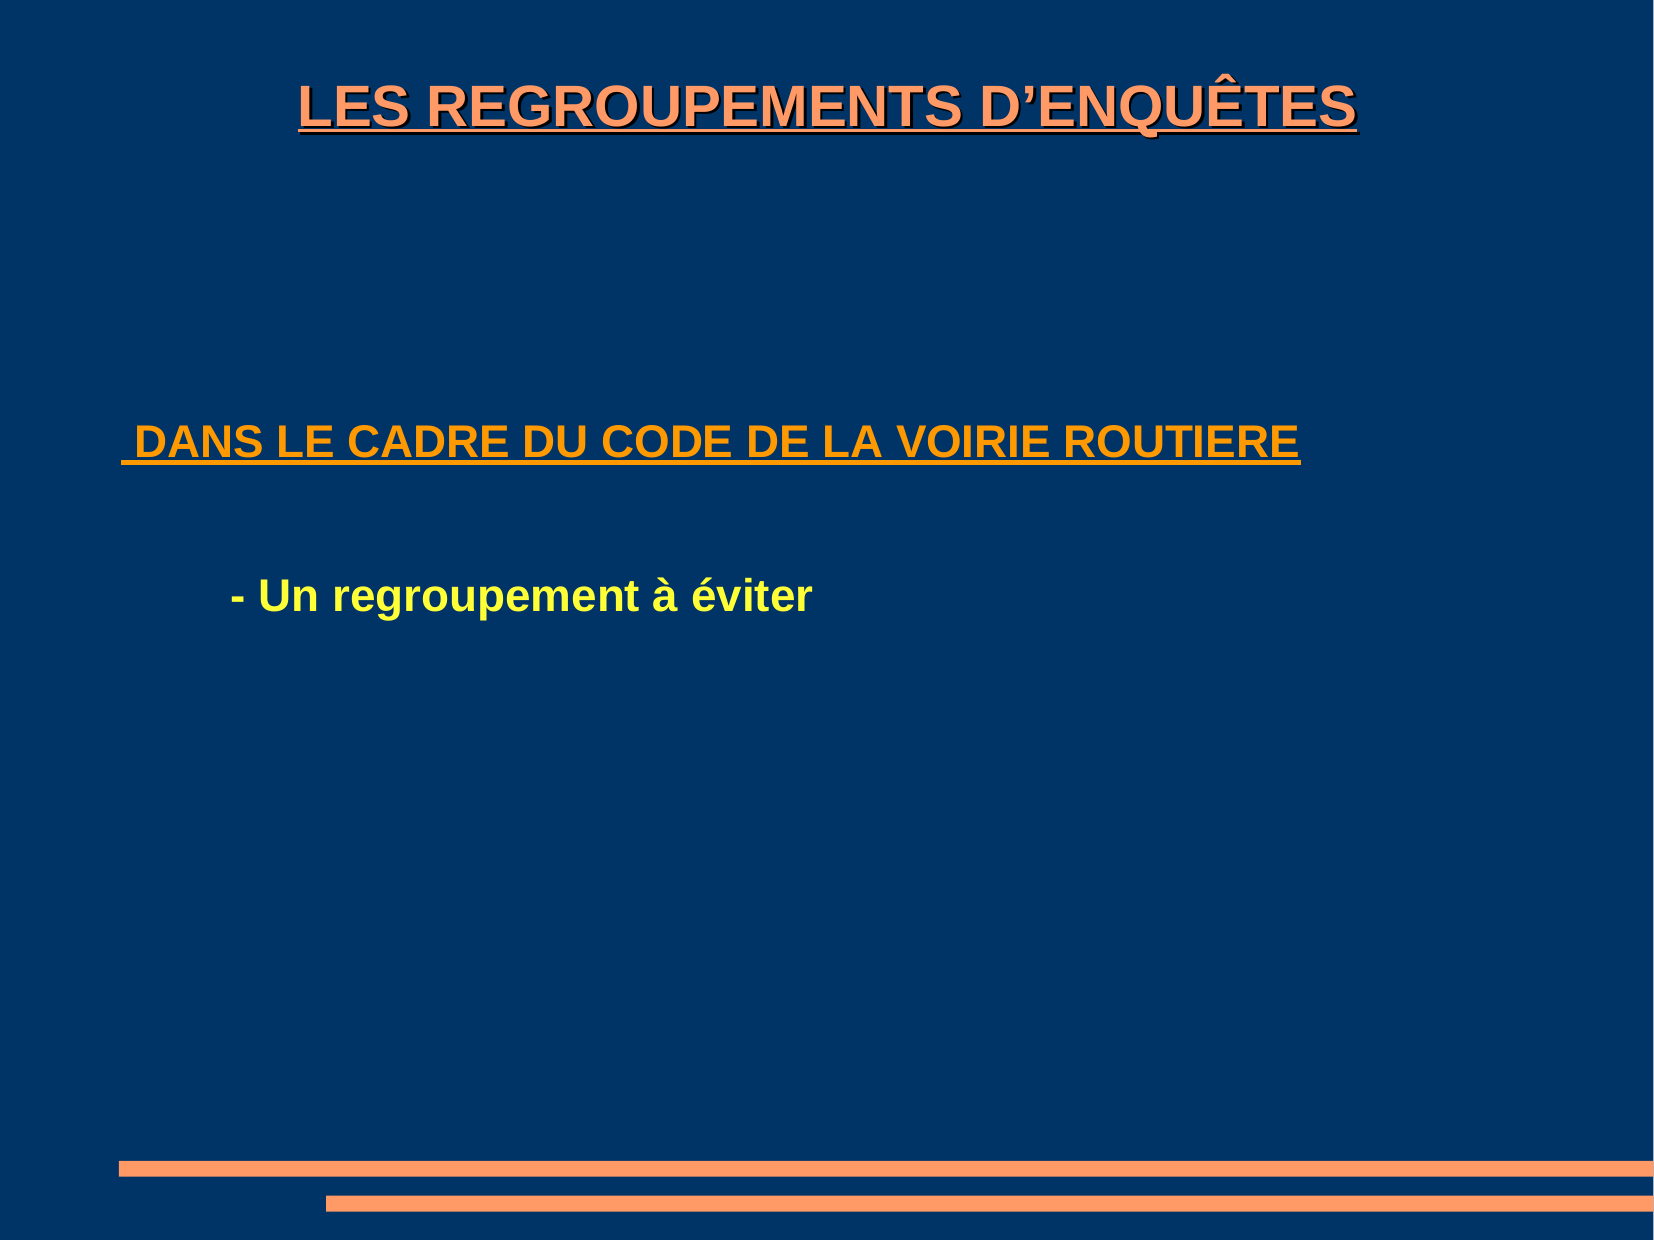

# LES REGROUPEMENTS D’ENQUÊTES
 DANS LE CADRE DU CODE DE LA VOIRIE ROUTIERE
	- Un regroupement à éviter